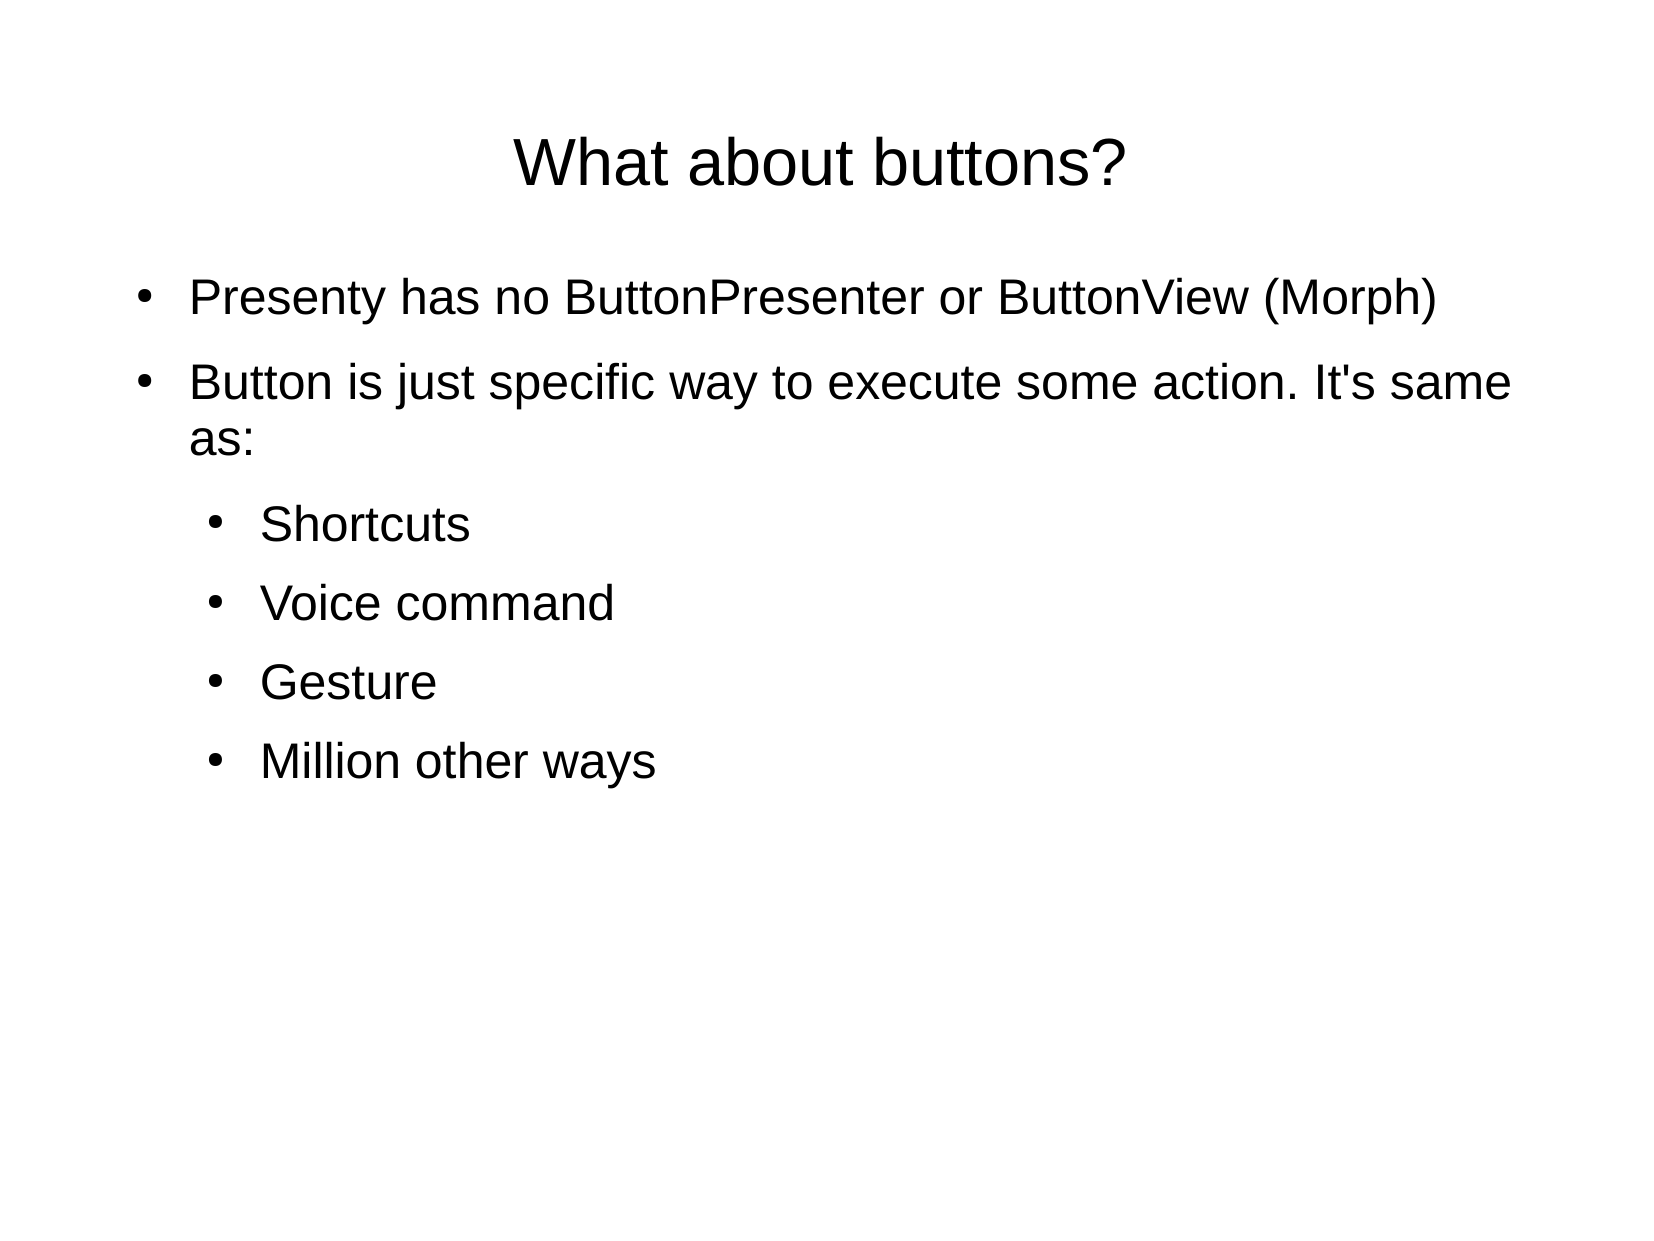

# What about buttons?
Presenty has no ButtonPresenter or ButtonView (Morph)
Button is just specific way to execute some action. It's same as:
Shortcuts
Voice command
Gesture
Million other ways